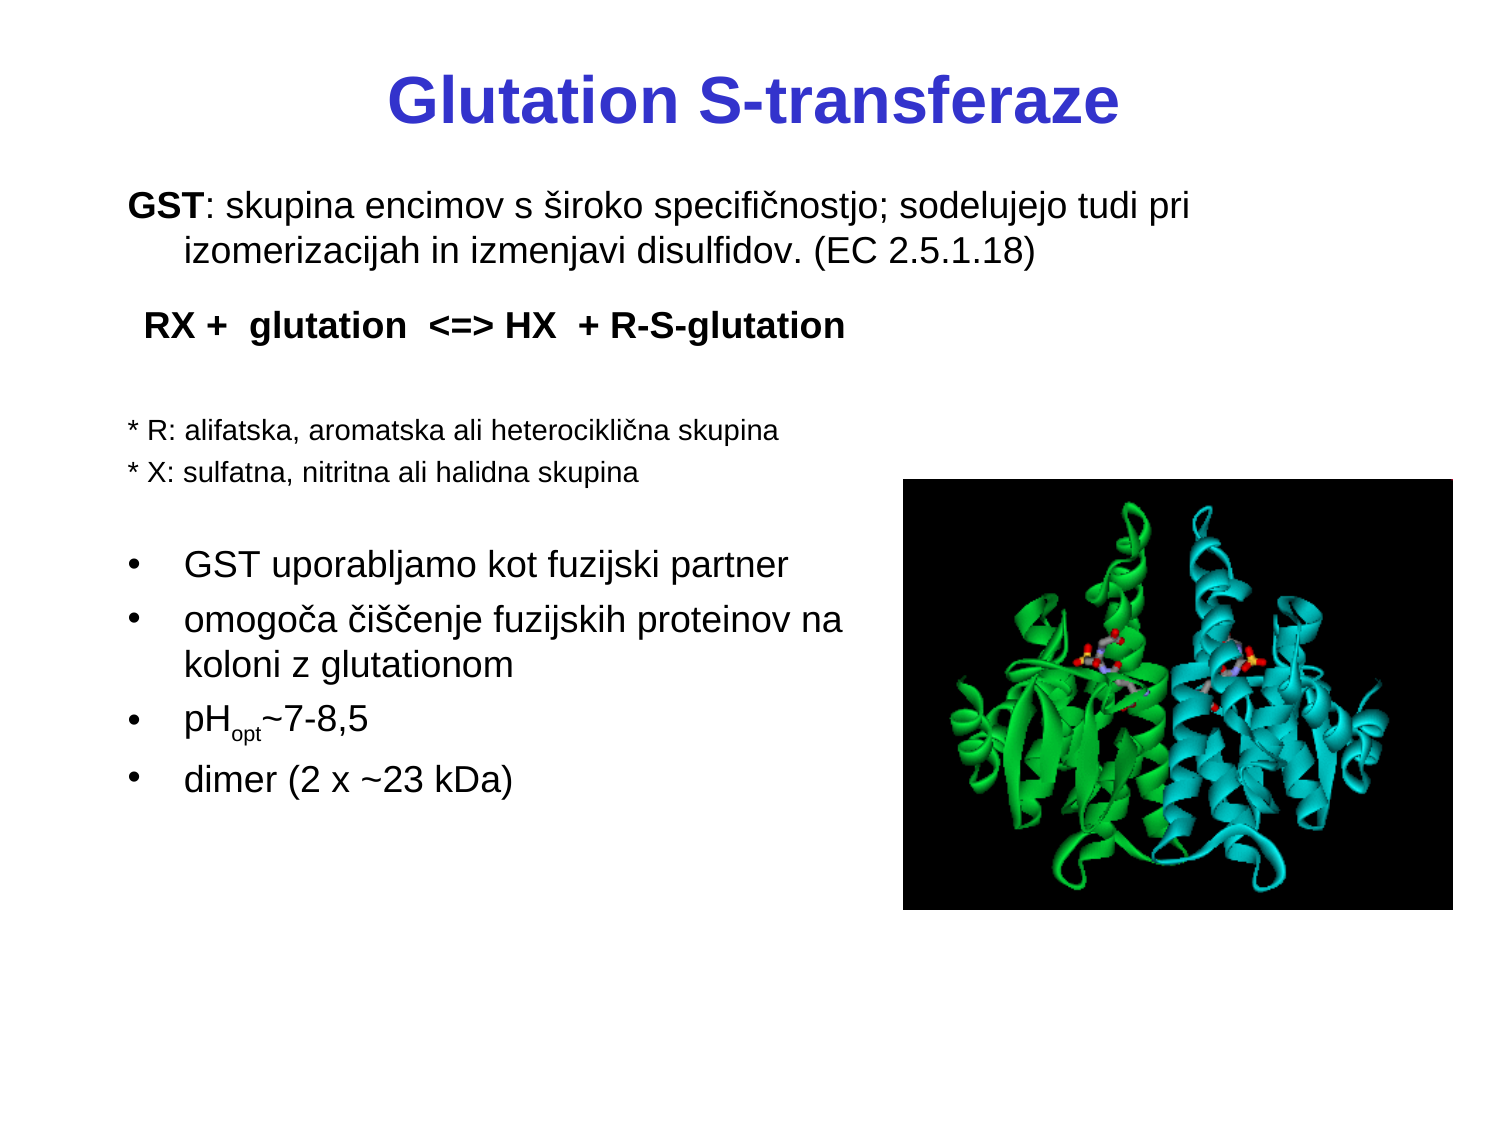

# Glutation S-transferaze
GST: skupina encimov s široko specifičnostjo; sodelujejo tudi pri izomerizacijah in izmenjavi disulfidov. (EC 2.5.1.18)
 RX + glutation <=> HX + R-S-glutation
* R: alifatska, aromatska ali heterociklična skupina
* X: sulfatna, nitritna ali halidna skupina
GST uporabljamo kot fuzijski partner
omogoča čiščenje fuzijskih proteinov na
koloni z glutationom
pHopt~7-8,5
dimer (2 x ~23 kDa)